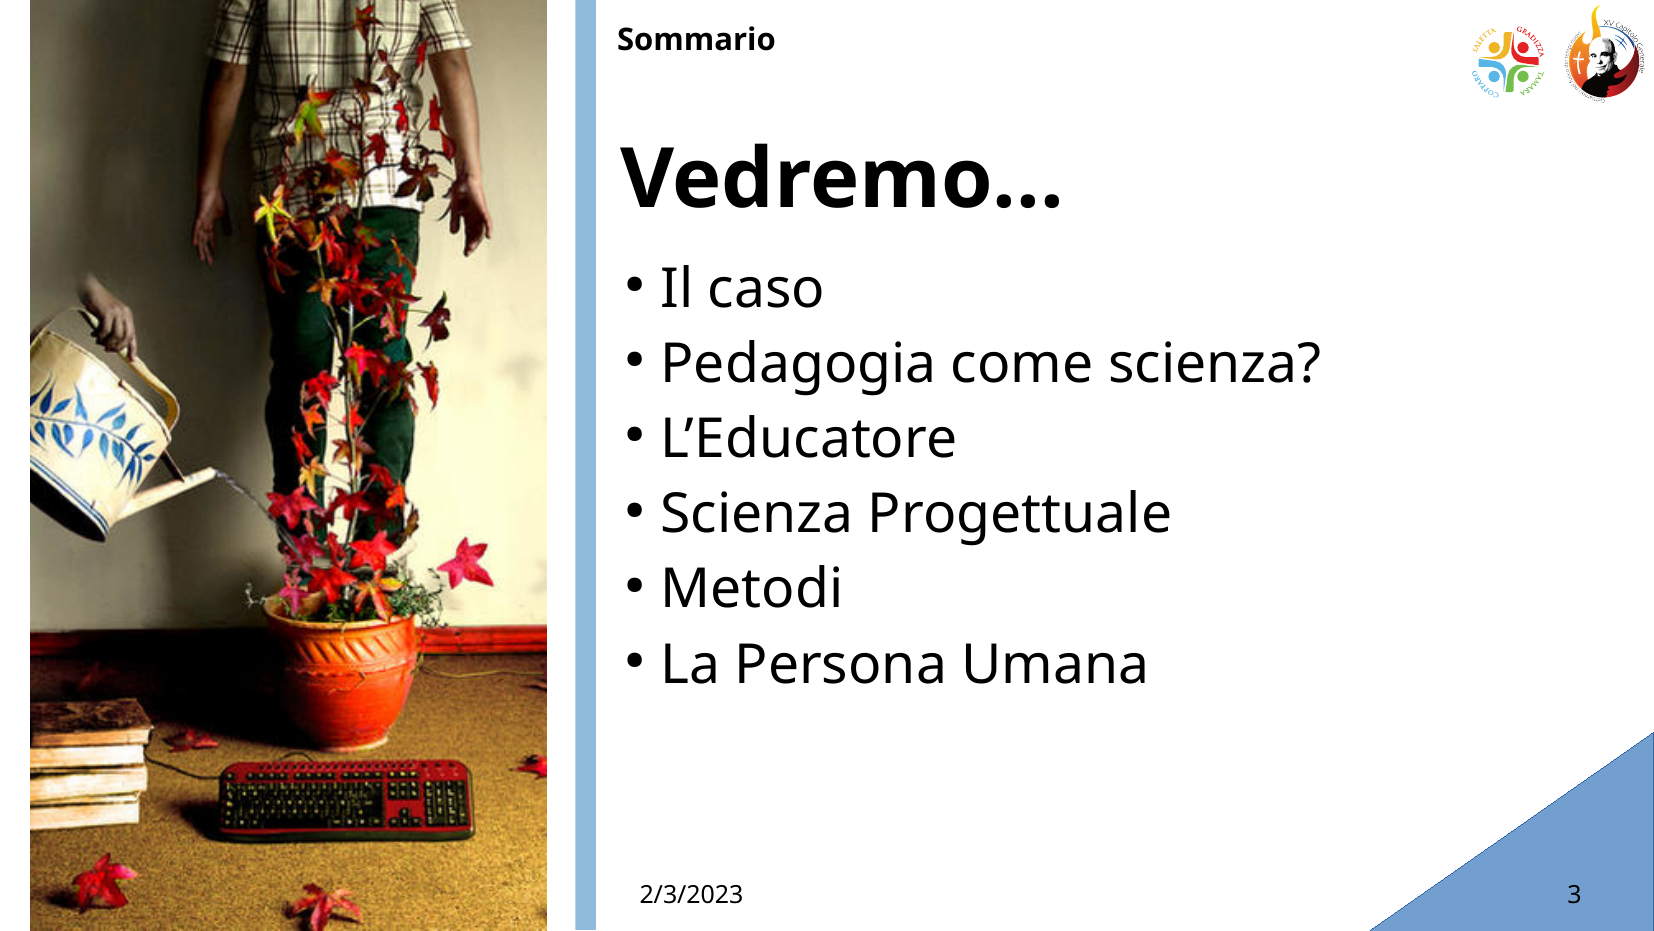

Sommario
# Vedremo...
Il caso
Pedagogia come scienza?
L’Educatore
Scienza Progettuale
Metodi
La Persona Umana